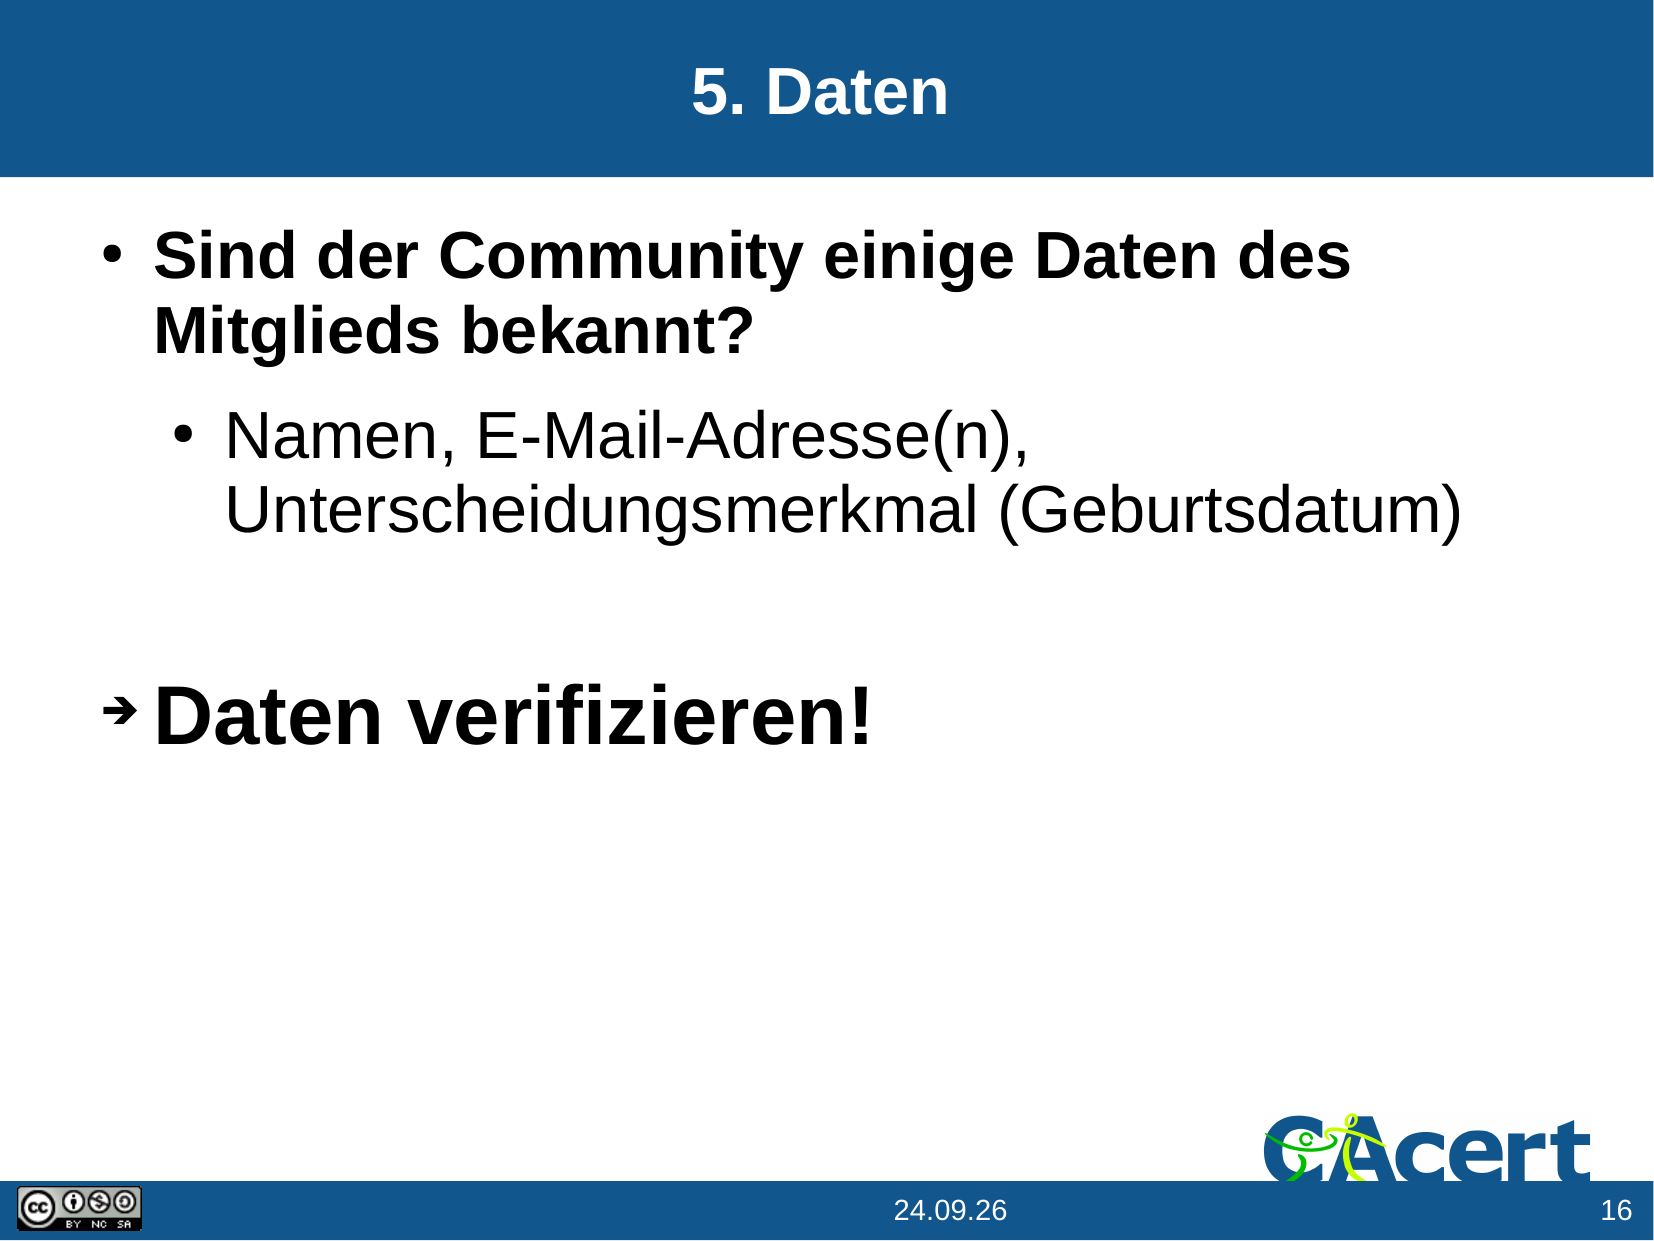

# 5. Daten
Sind der Community einige Daten des Mitglieds bekannt?
Namen, E-Mail-Adresse(n), Unterscheidungsmerkmal (Geburtsdatum)
Daten verifizieren!